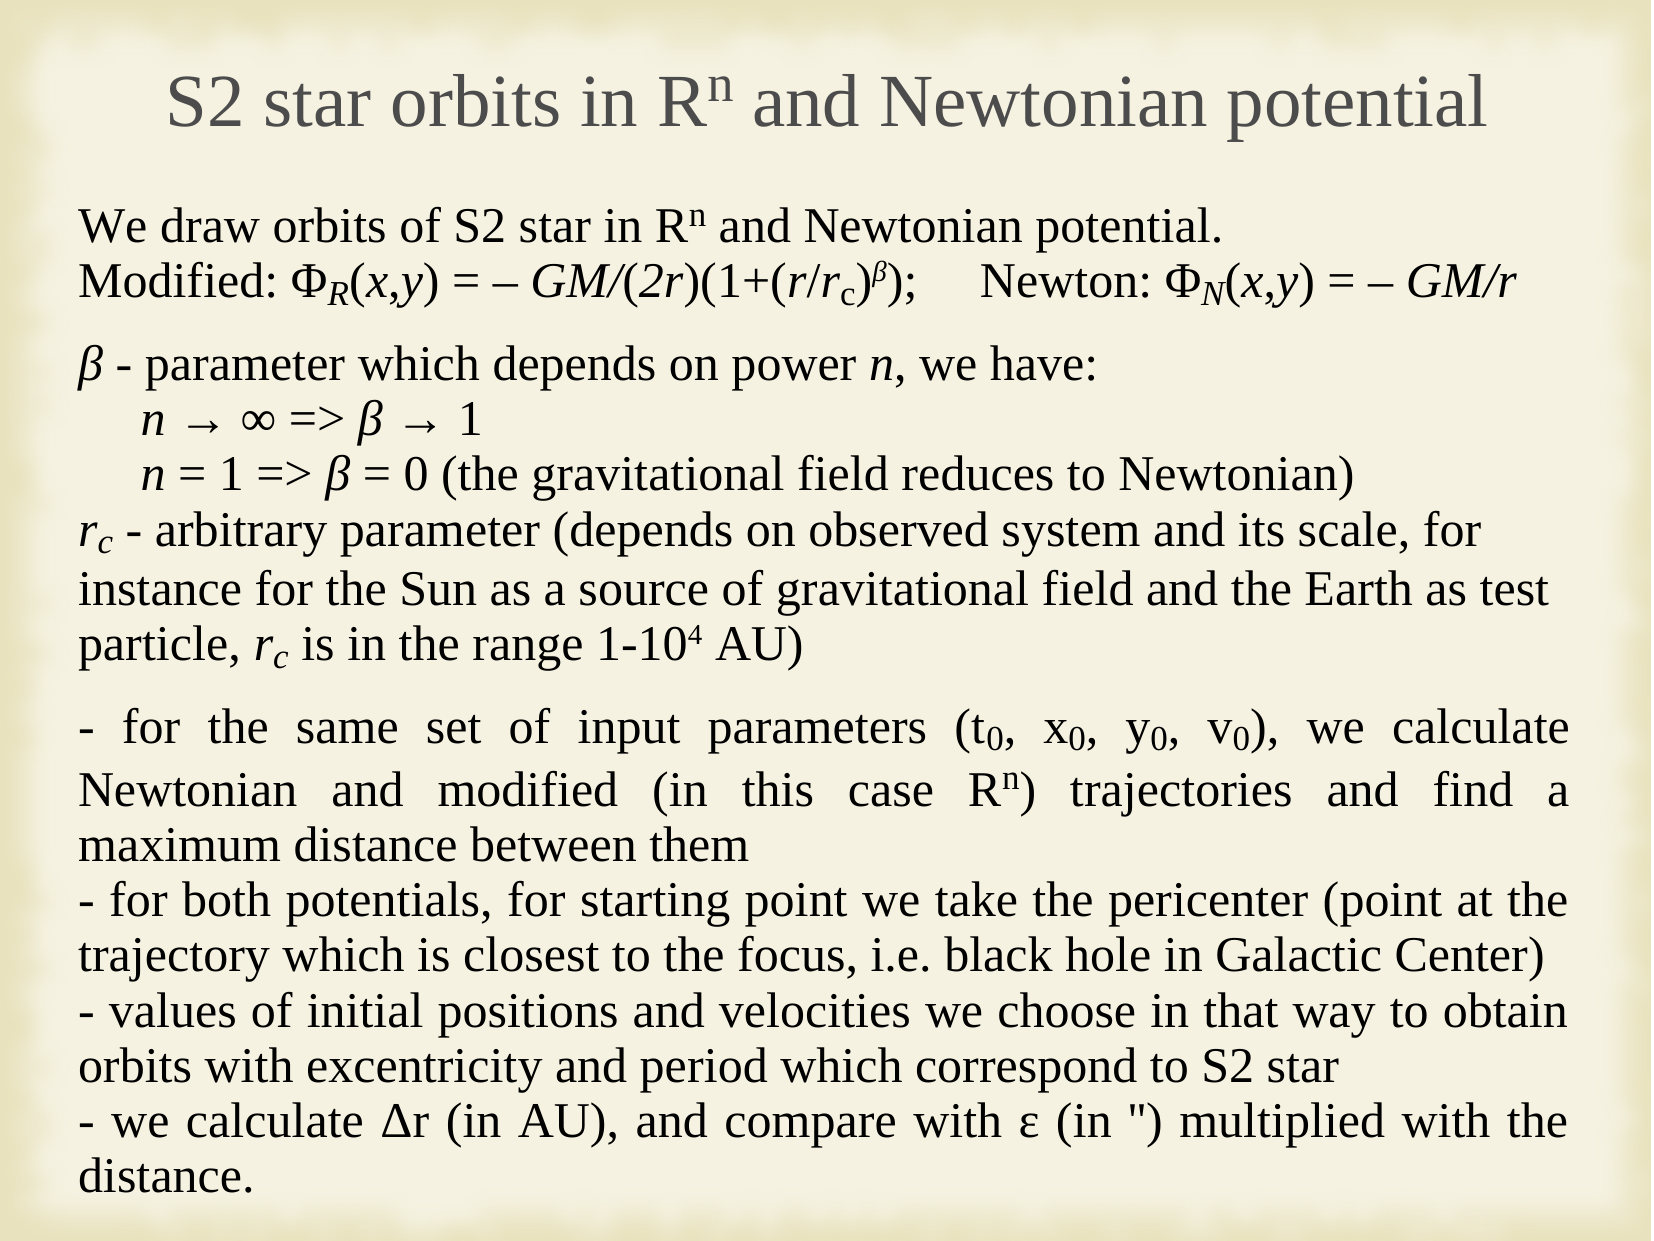

S2 star orbits in Rn and Newtonian potential
# We draw orbits of S2 star in Rn and Newtonian potential.
Modified: ΦR(x,y) = – GM/(2r)(1+(r/rc)β); Newton: ΦN(x,y) = – GM/r
β - parameter which depends on power n, we have:
 n → ∞ => β → 1
 n = 1 => β = 0 (the gravitational field reduces to Newtonian)
rc - arbitrary parameter (depends on observed system and its scale, for instance for the Sun as a source of gravitational field and the Earth as test particle, rc is in the range 1-104 AU)
- for the same set of input parameters (t0, x0, y0, v0), we calculate Newtonian and modified (in this case Rn) trajectories and find a maximum distance between them
- for both potentials, for starting point we take the pericenter (point at the trajectory which is closest to the focus, i.e. black hole in Galactic Center)
- values of initial positions and velocities we choose in that way to obtain orbits with excentricity and period which correspond to S2 star
- we calculate Δr (in AU), and compare with ε (in '') multiplied with the distance.